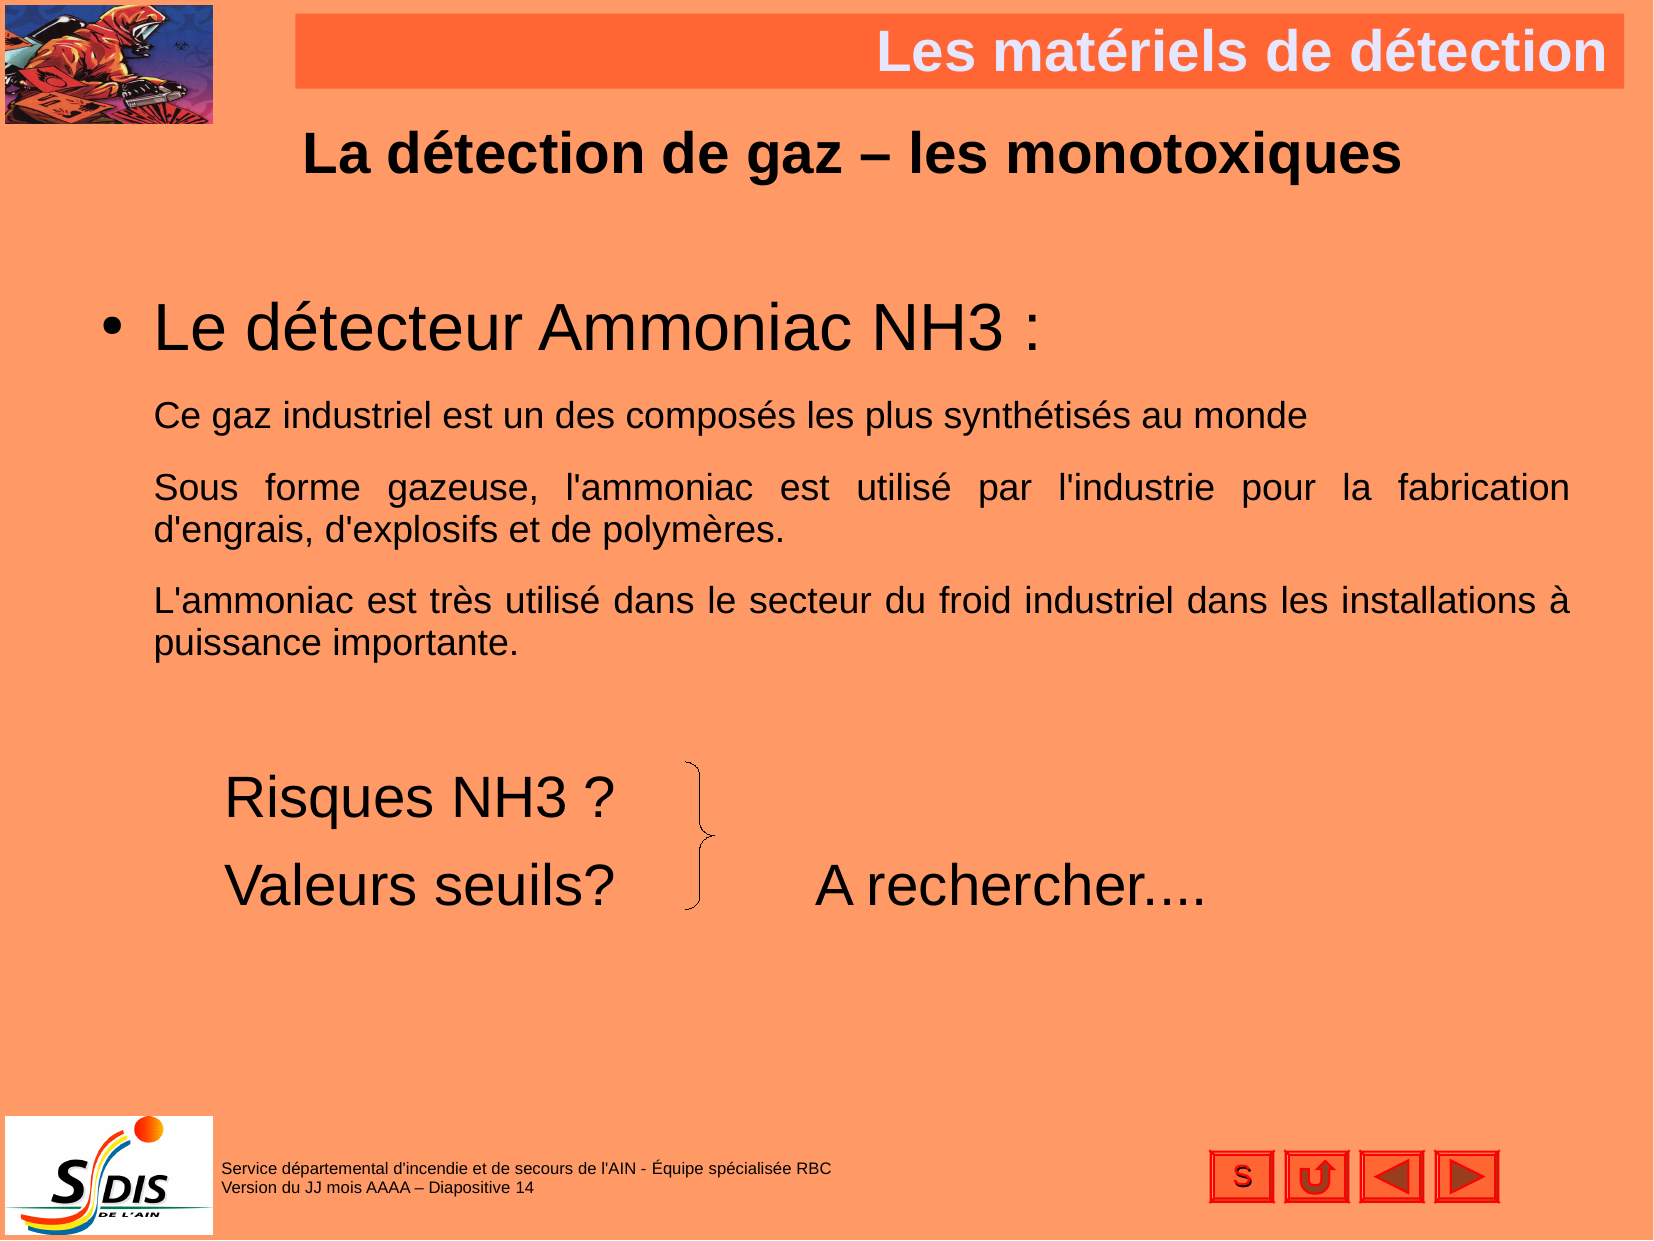

Les matériels de détection
La détection de gaz – les monotoxiques
# Le détecteur Ammoniac NH3 :
Ce gaz industriel est un des composés les plus synthétisés au monde
Sous forme gazeuse, l'ammoniac est utilisé par l'industrie pour la fabrication d'engrais, d'explosifs et de polymères.
L'ammoniac est très utilisé dans le secteur du froid industriel dans les installations à puissance importante.
Risques NH3 ?
Valeurs seuils? 			A rechercher....